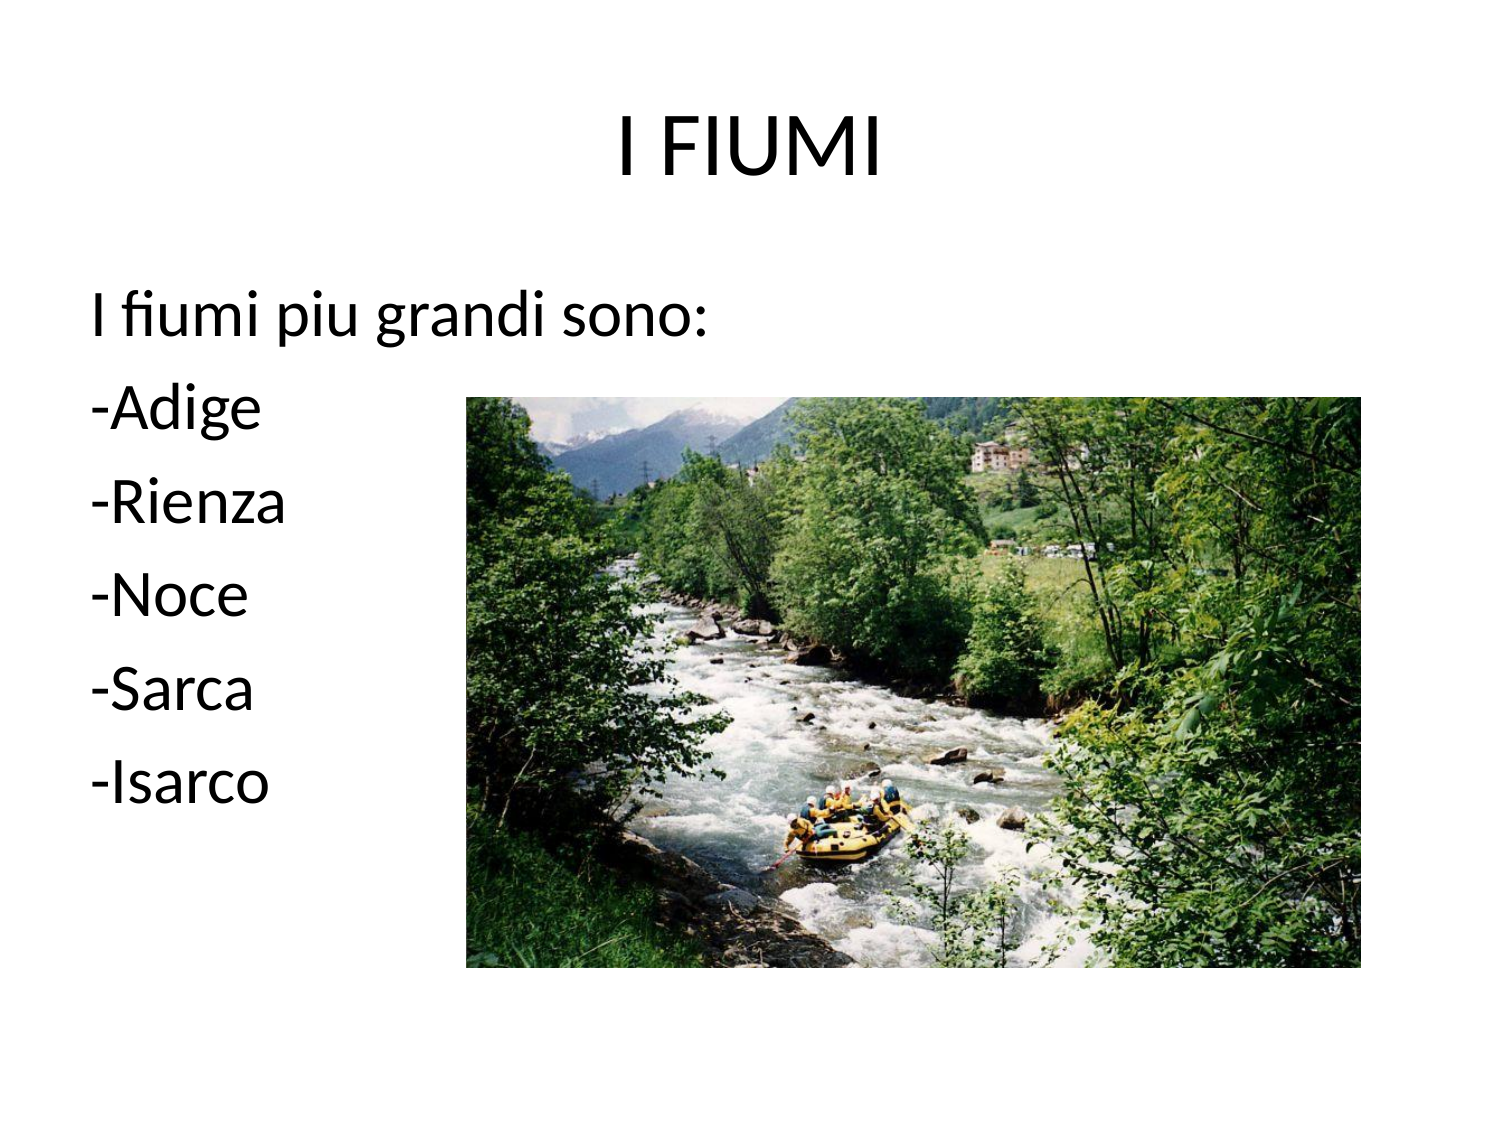

# I FIUMI
I fiumi piu grandi sono:
-Adige
-Rienza
-Noce
-Sarca
-Isarco